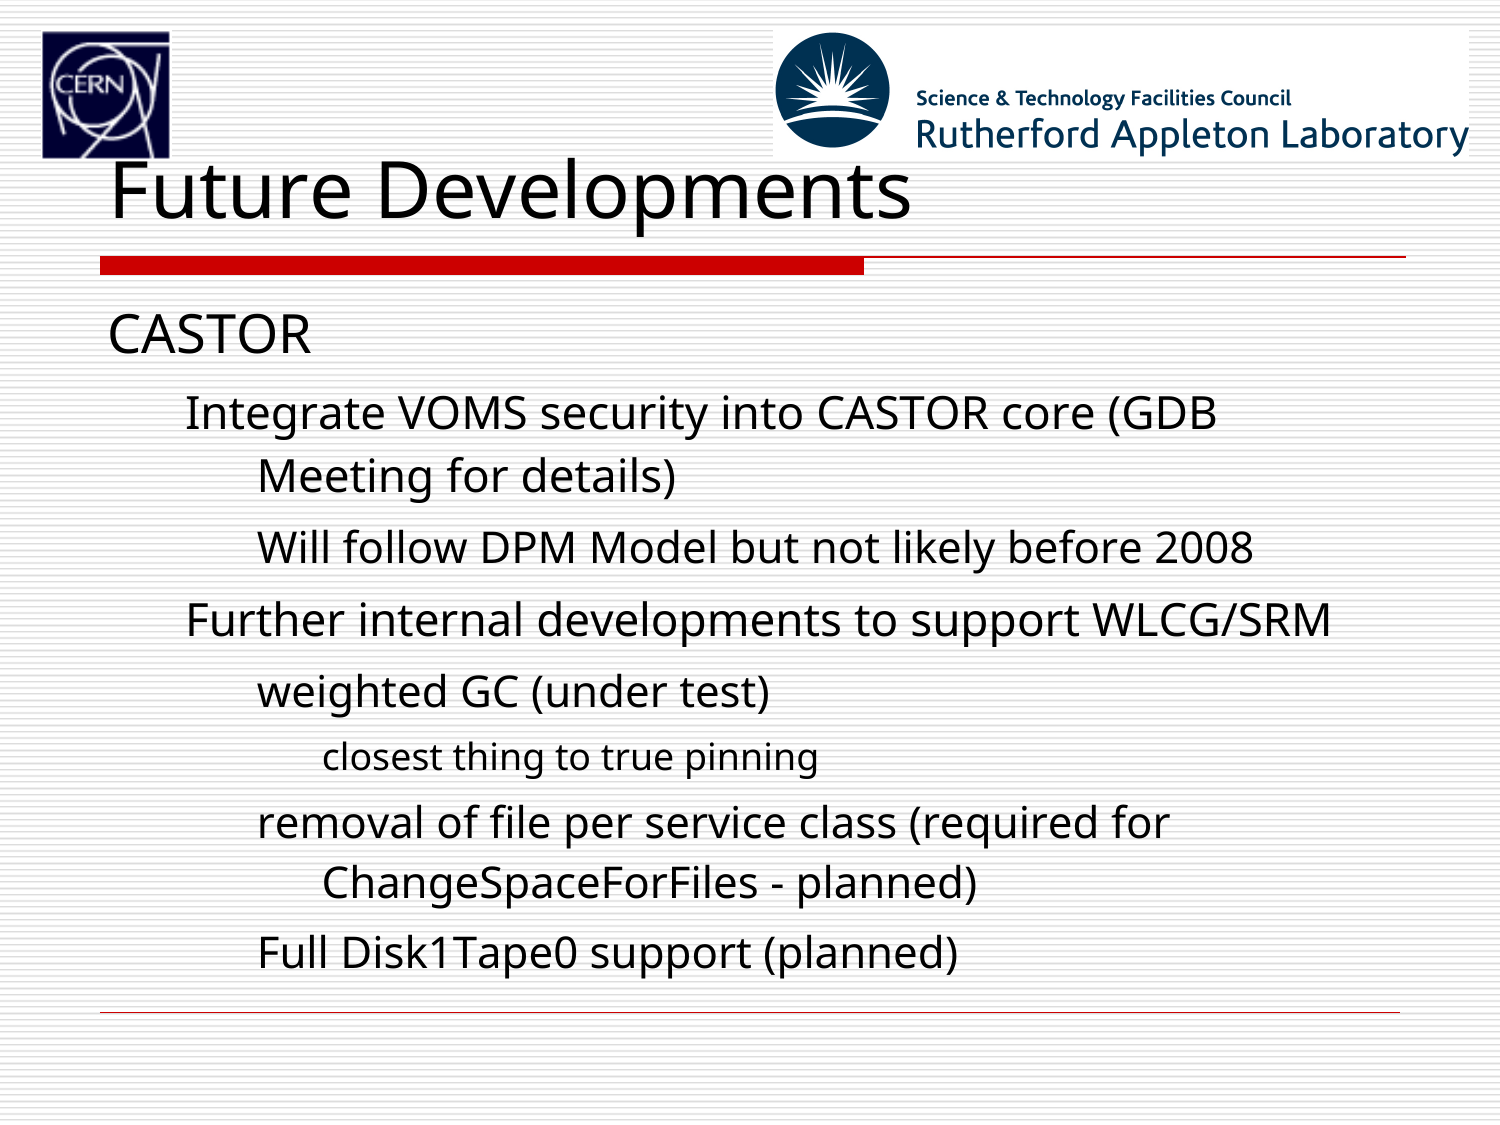

# Future Developments
CASTOR
Integrate VOMS security into CASTOR core (GDB Meeting for details)
Will follow DPM Model but not likely before 2008
Further internal developments to support WLCG/SRM
weighted GC (under test)
closest thing to true pinning
removal of file per service class (required for ChangeSpaceForFiles - planned)
Full Disk1Tape0 support (planned)